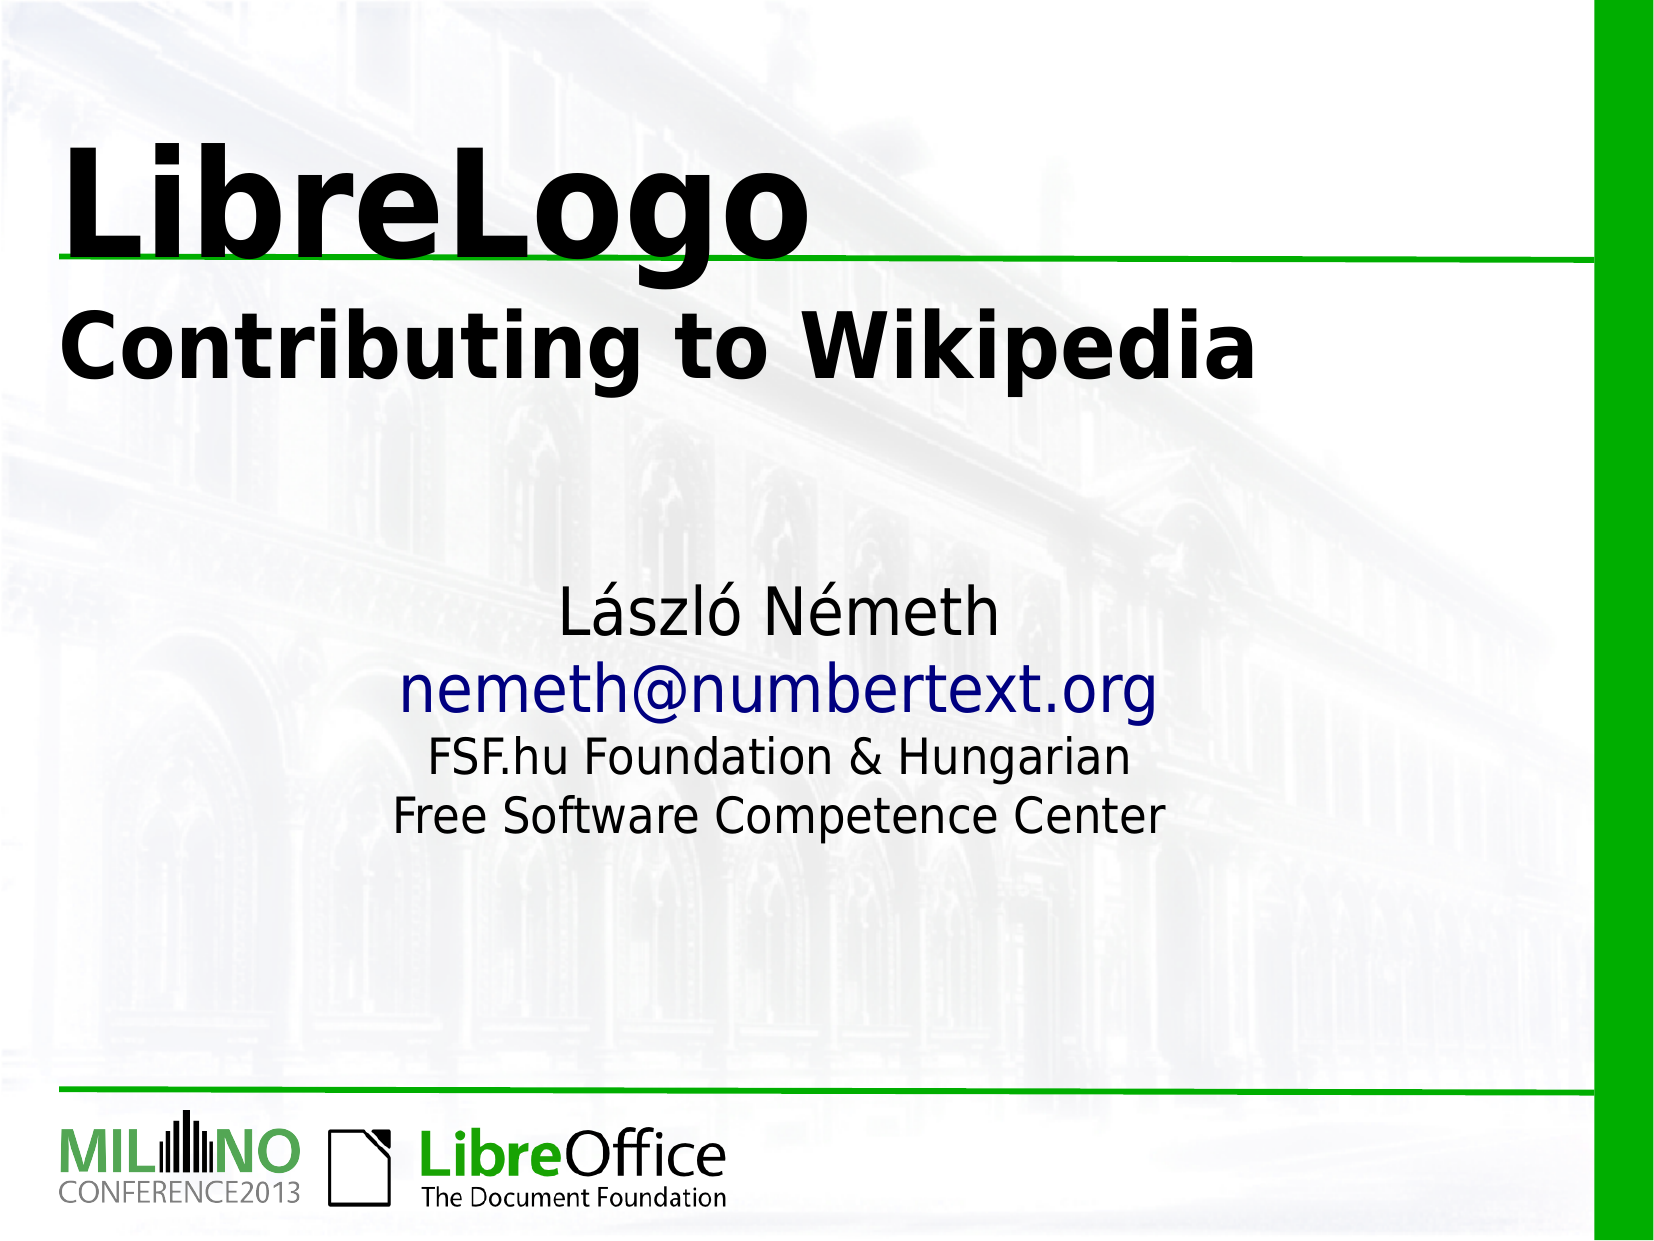

# LibreLogo Contributing to Wikipedia
László Németh
nemeth@numbertext.org
FSF.hu Foundation & Hungarian
Free Software Competence Center